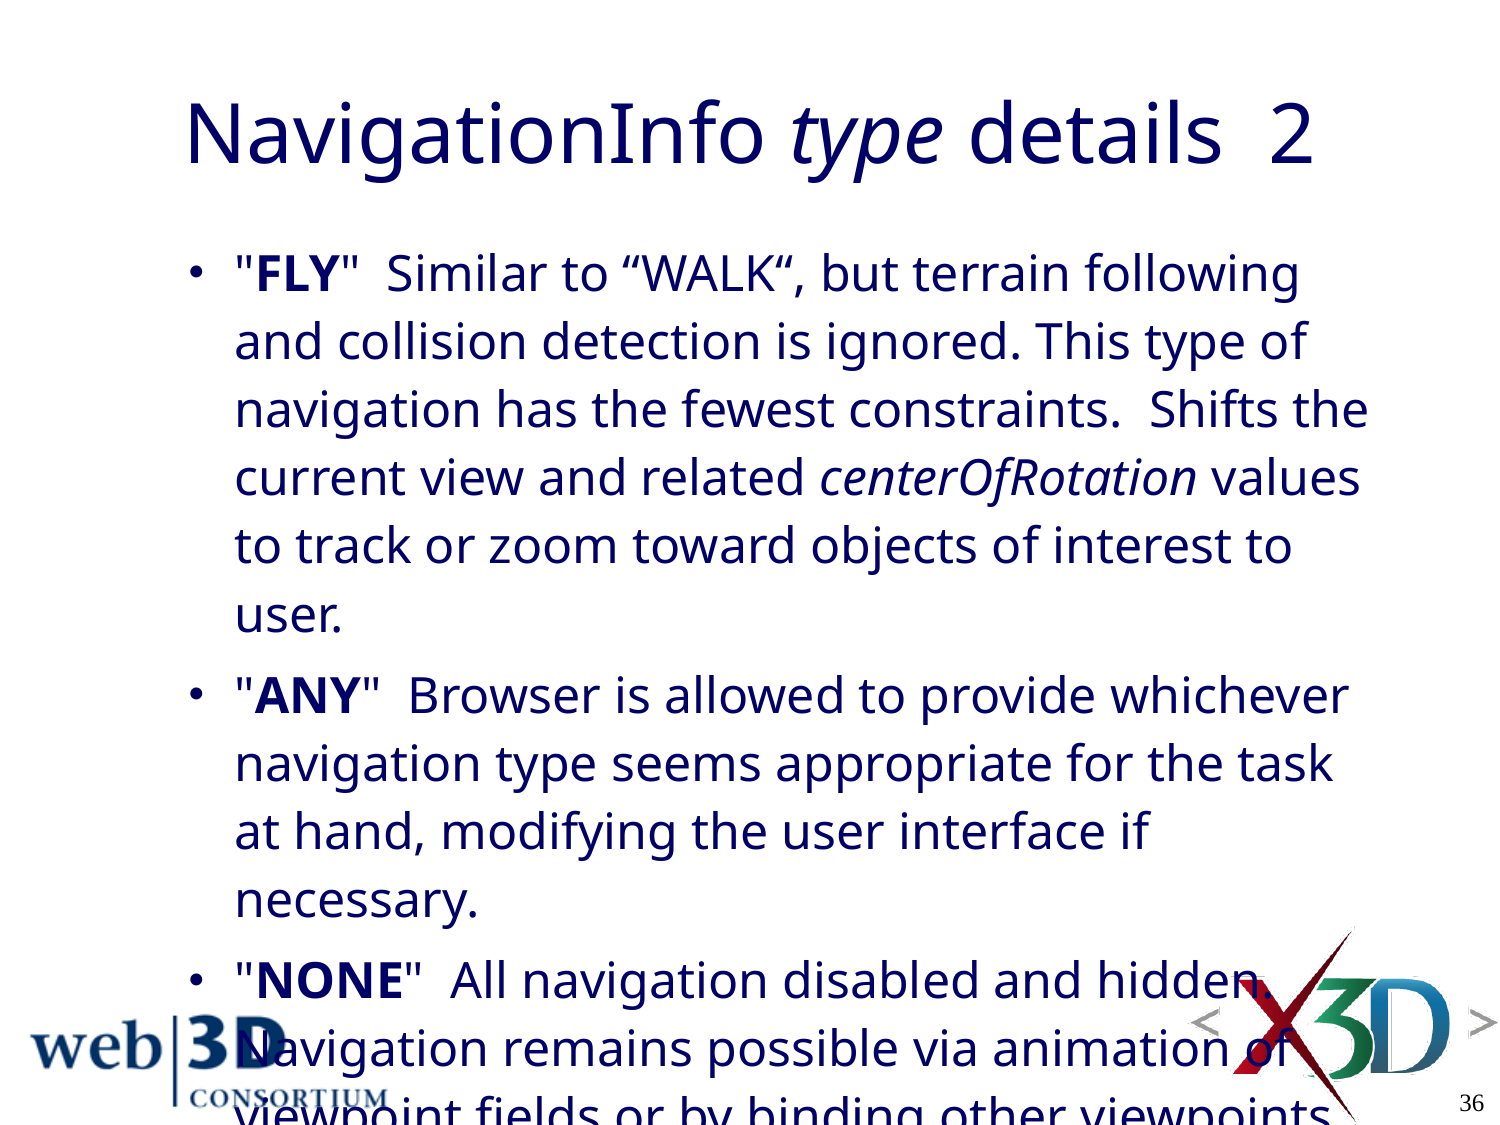

# NavigationInfo type details 2
"FLY" Similar to “WALK“, but terrain following and collision detection is ignored. This type of navigation has the fewest constraints. Shifts the current view and related centerOfRotation values to track or zoom toward objects of interest to user.
"ANY" Browser is allowed to provide whichever navigation type seems appropriate for the task at hand, modifying the user interface if necessary.
"NONE" All navigation disabled and hidden. Navigation remains possible via animation of viewpoint fields or by binding other viewpoints (using viewpoint-list selection or Anchor node).